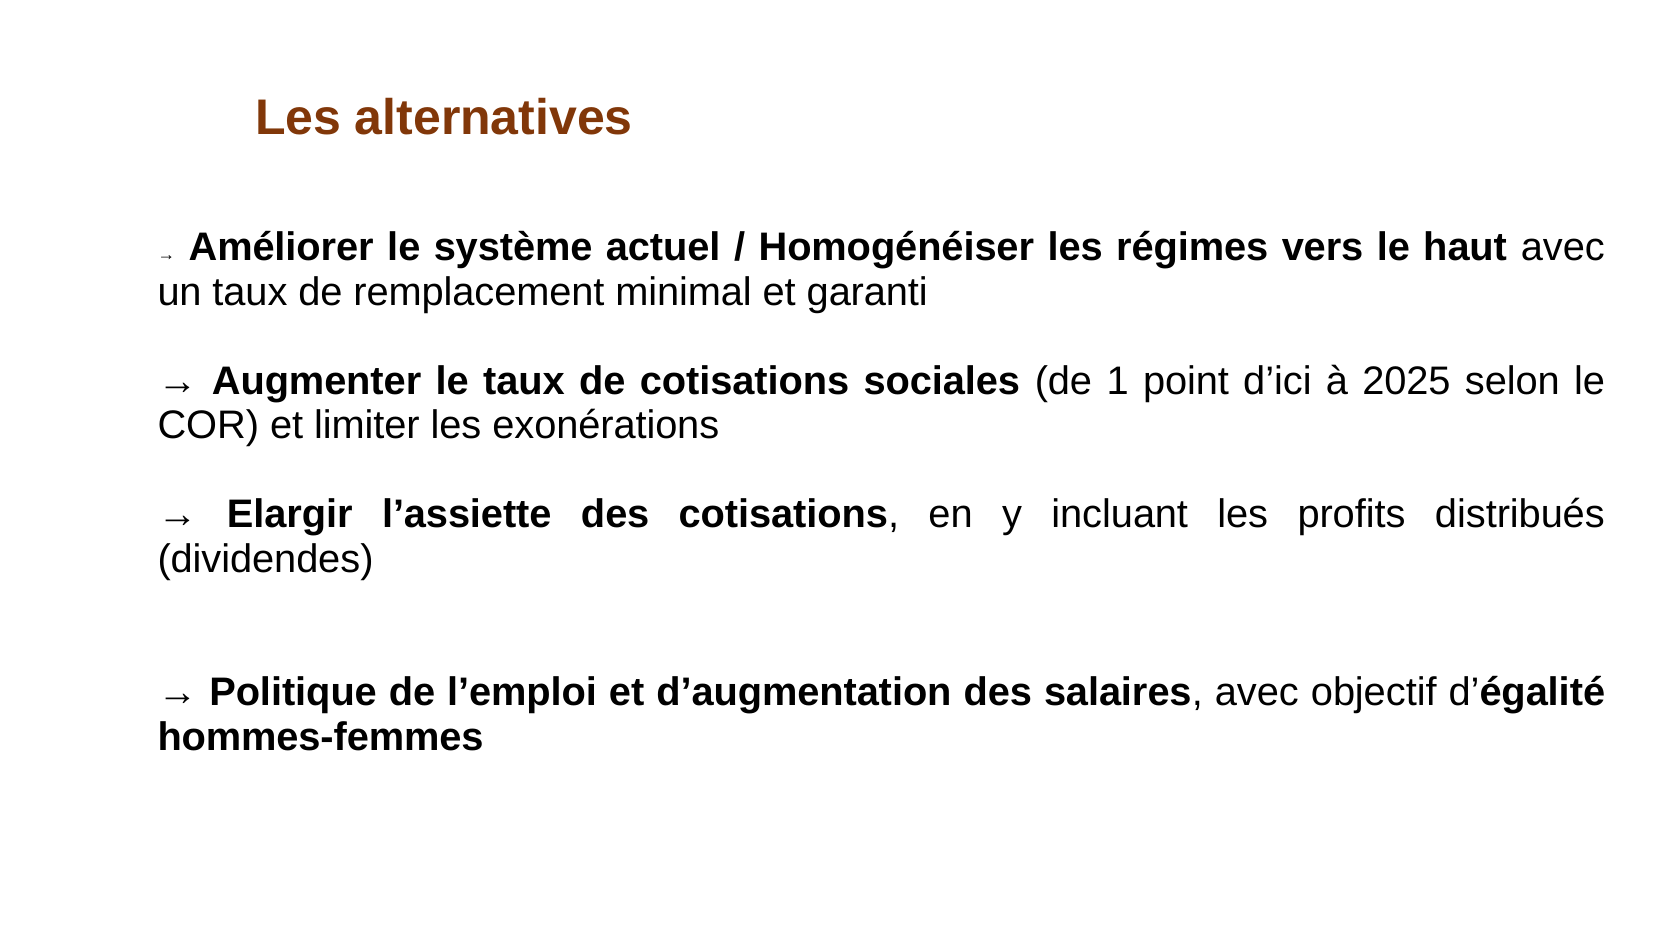

# Les alternatives
→ Améliorer le système actuel / Homogénéiser les régimes vers le haut avec un taux de remplacement minimal et garanti
→ Augmenter le taux de cotisations sociales (de 1 point d’ici à 2025 selon le COR) et limiter les exonérations
→ Elargir l’assiette des cotisations, en y incluant les profits distribués (dividendes)
→ Politique de l’emploi et d’augmentation des salaires, avec objectif d’égalité hommes-femmes